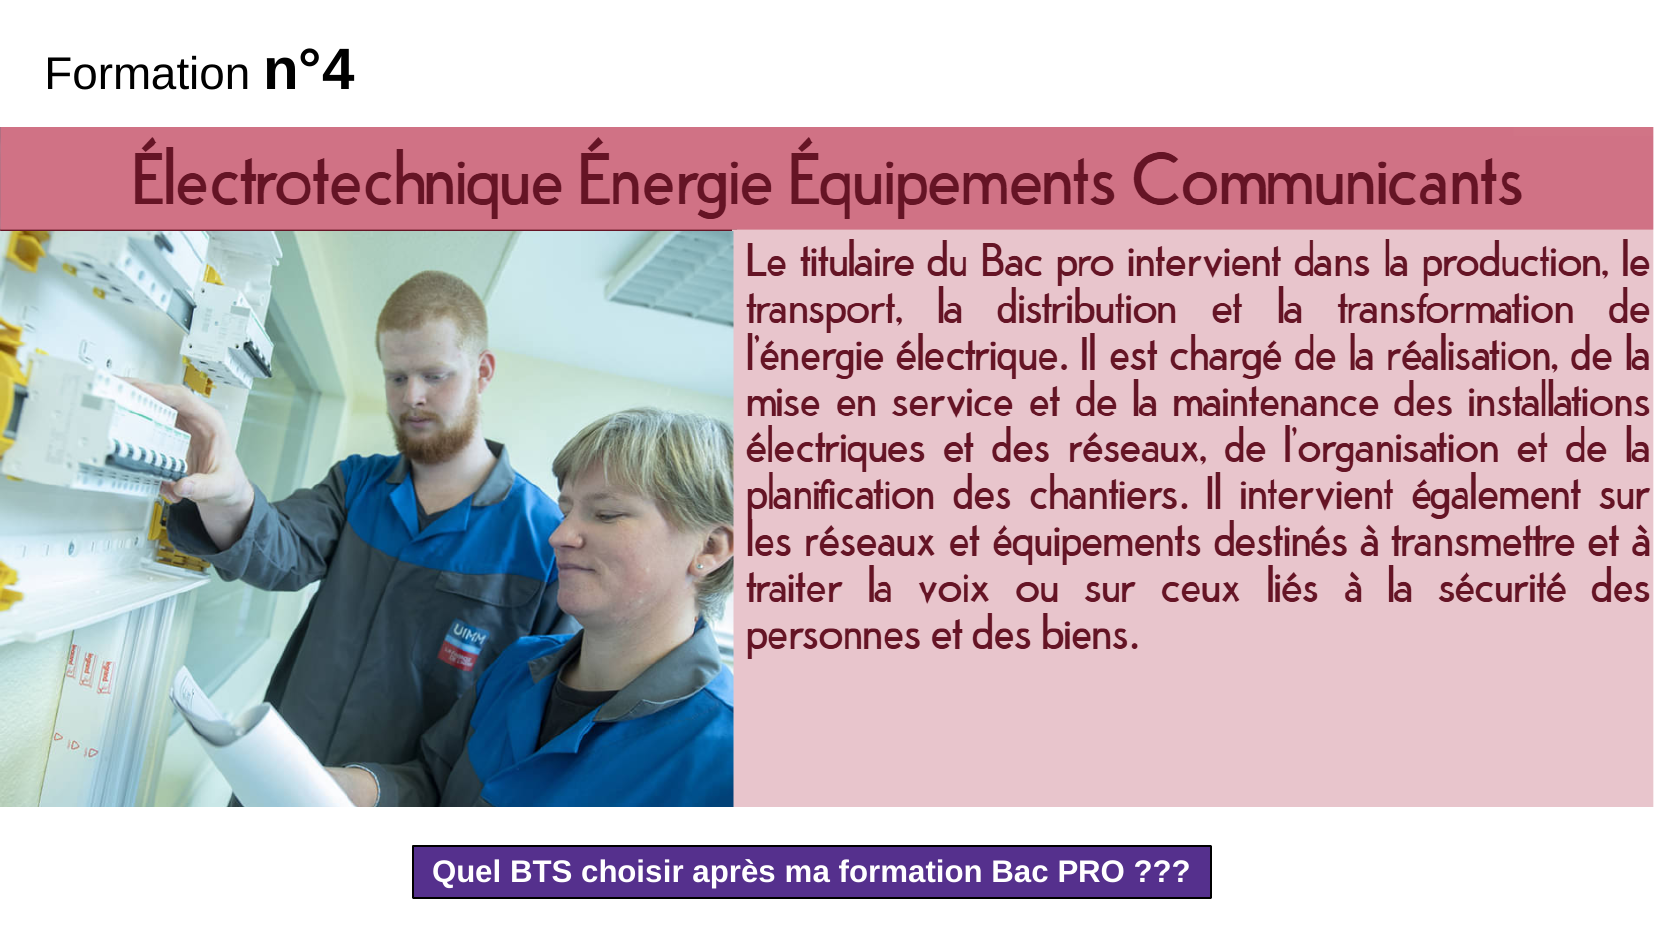

Formation n°4
Quel BTS choisir après ma formation Bac PRO ???